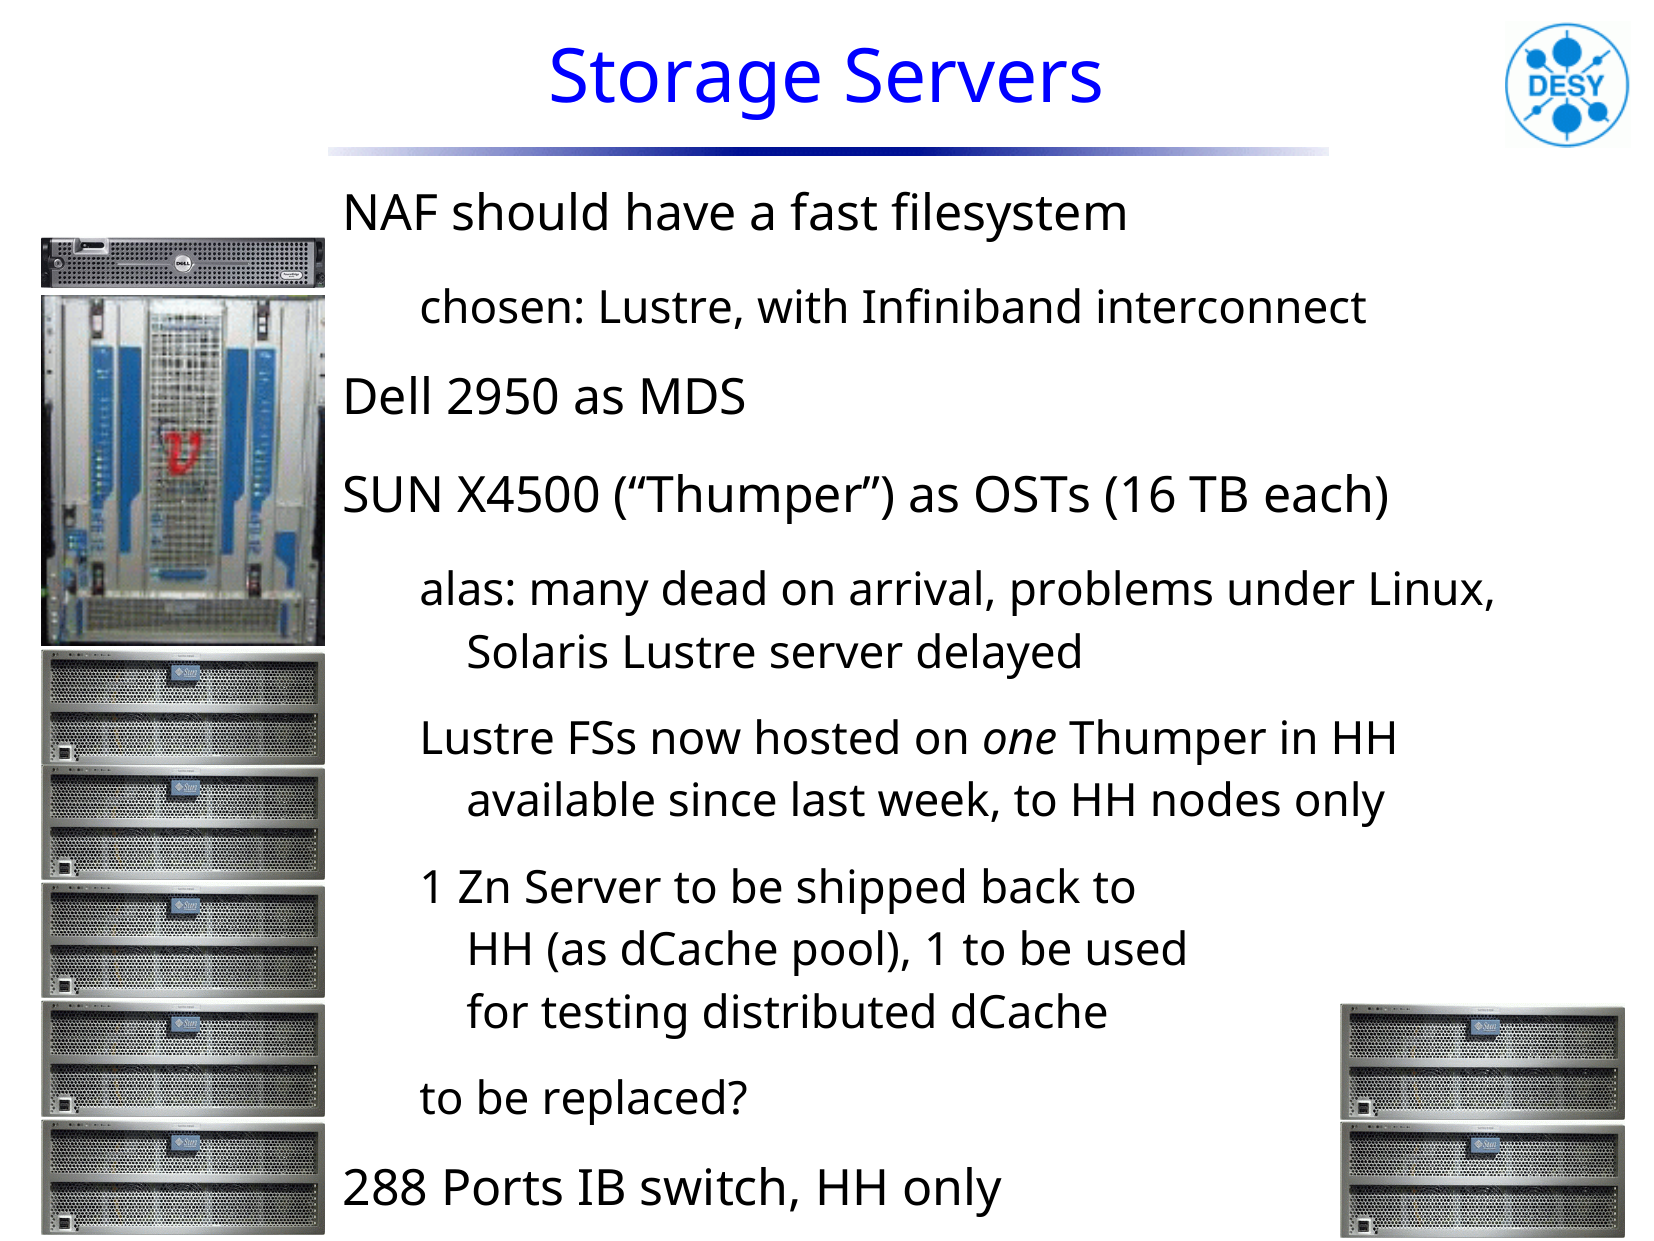

# Storage Servers
NAF should have a fast filesystem
chosen: Lustre, with Infiniband interconnect
Dell 2950 as MDS
SUN X4500 (“Thumper”) as OSTs (16 TB each)
alas: many dead on arrival, problems under Linux, Solaris Lustre server delayed
Lustre FSs now hosted on one Thumper in HH available since last week, to HH nodes only
1 Zn Server to be shipped back to
HH (as dCache pool), 1 to be used
for testing distributed dCache
to be replaced?
288 Ports IB switch, HH only